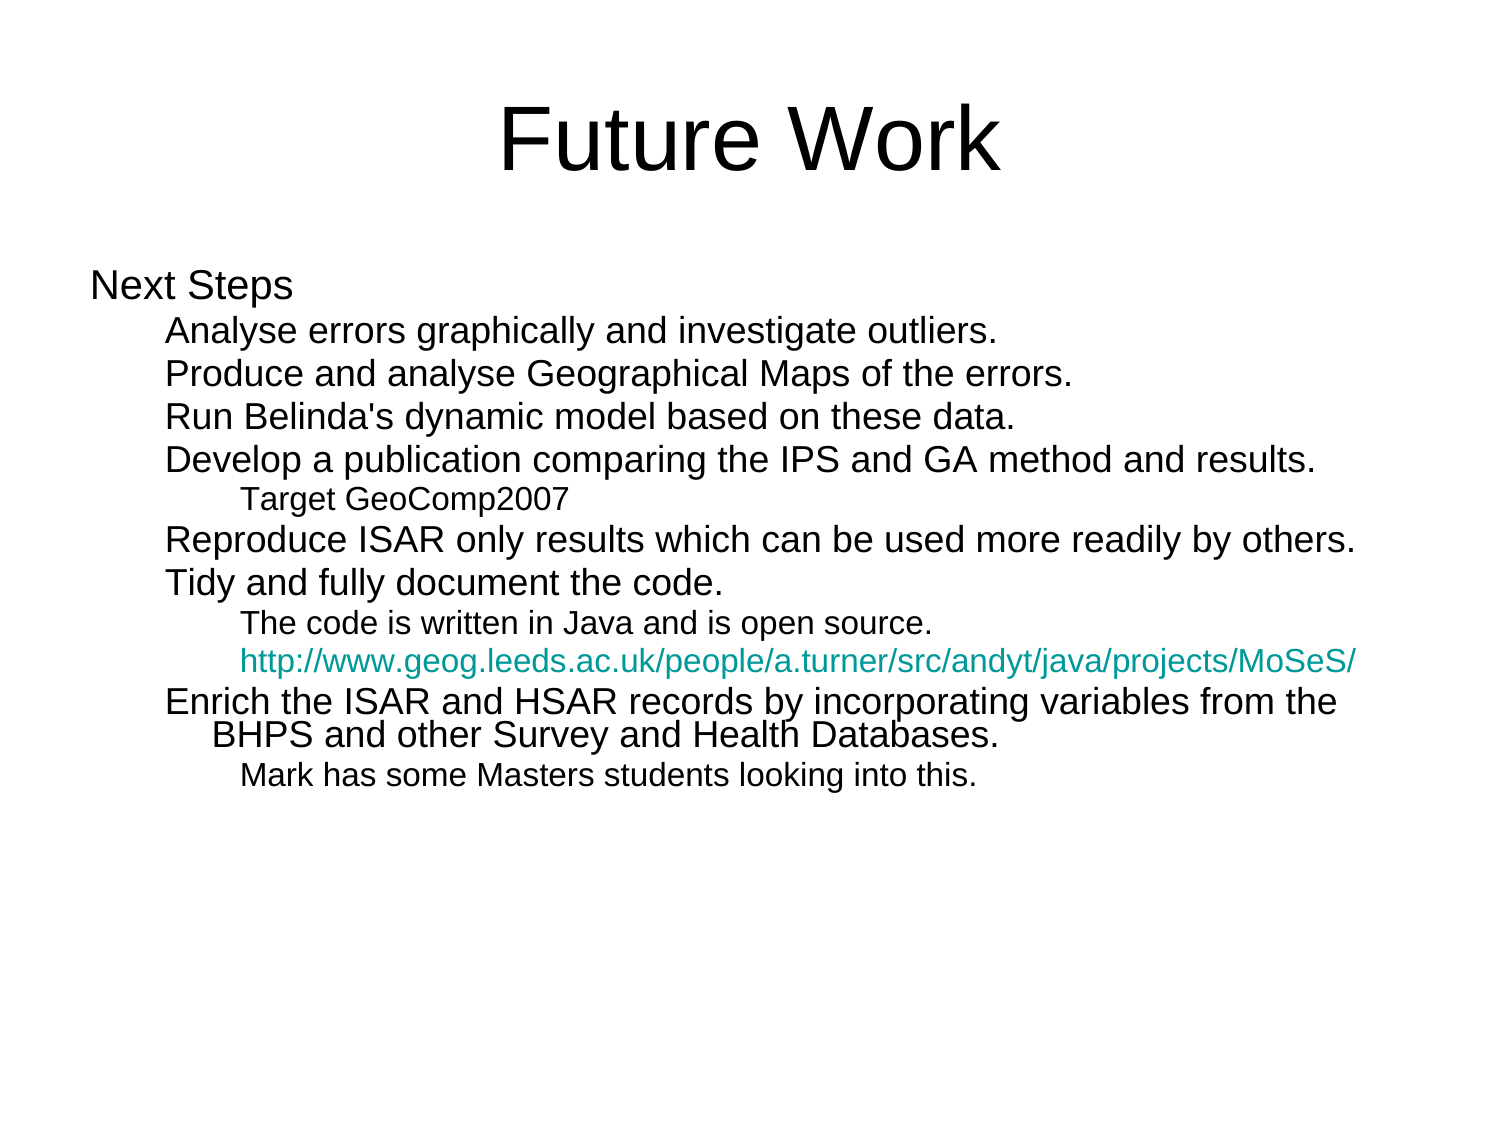

# Future Work
Next Steps
Analyse errors graphically and investigate outliers.
Produce and analyse Geographical Maps of the errors.
Run Belinda's dynamic model based on these data.
Develop a publication comparing the IPS and GA method and results.
Target GeoComp2007
Reproduce ISAR only results which can be used more readily by others.
Tidy and fully document the code.
The code is written in Java and is open source.
http://www.geog.leeds.ac.uk/people/a.turner/src/andyt/java/projects/MoSeS/
Enrich the ISAR and HSAR records by incorporating variables from the BHPS and other Survey and Health Databases.
Mark has some Masters students looking into this.